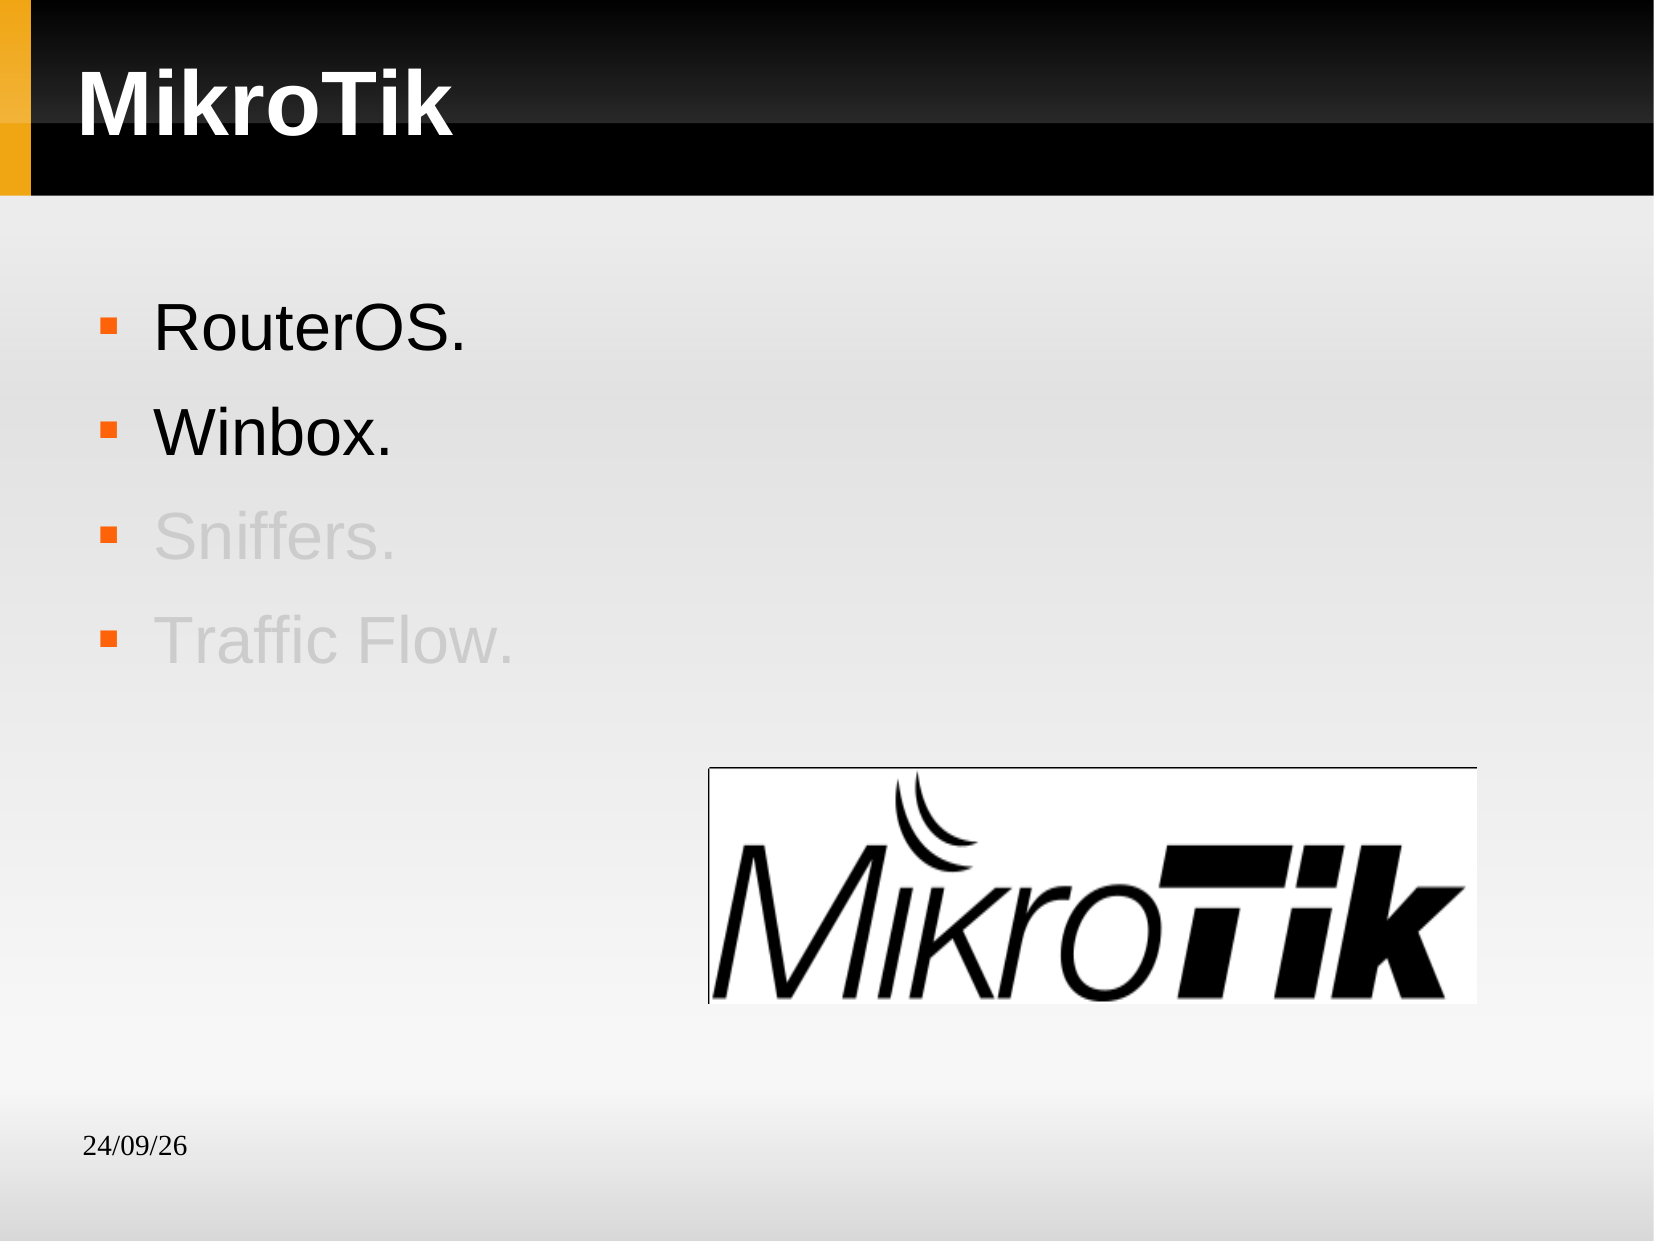

# MikroTik
RouterOS.
Winbox.
Sniffers.
Traffic Flow.